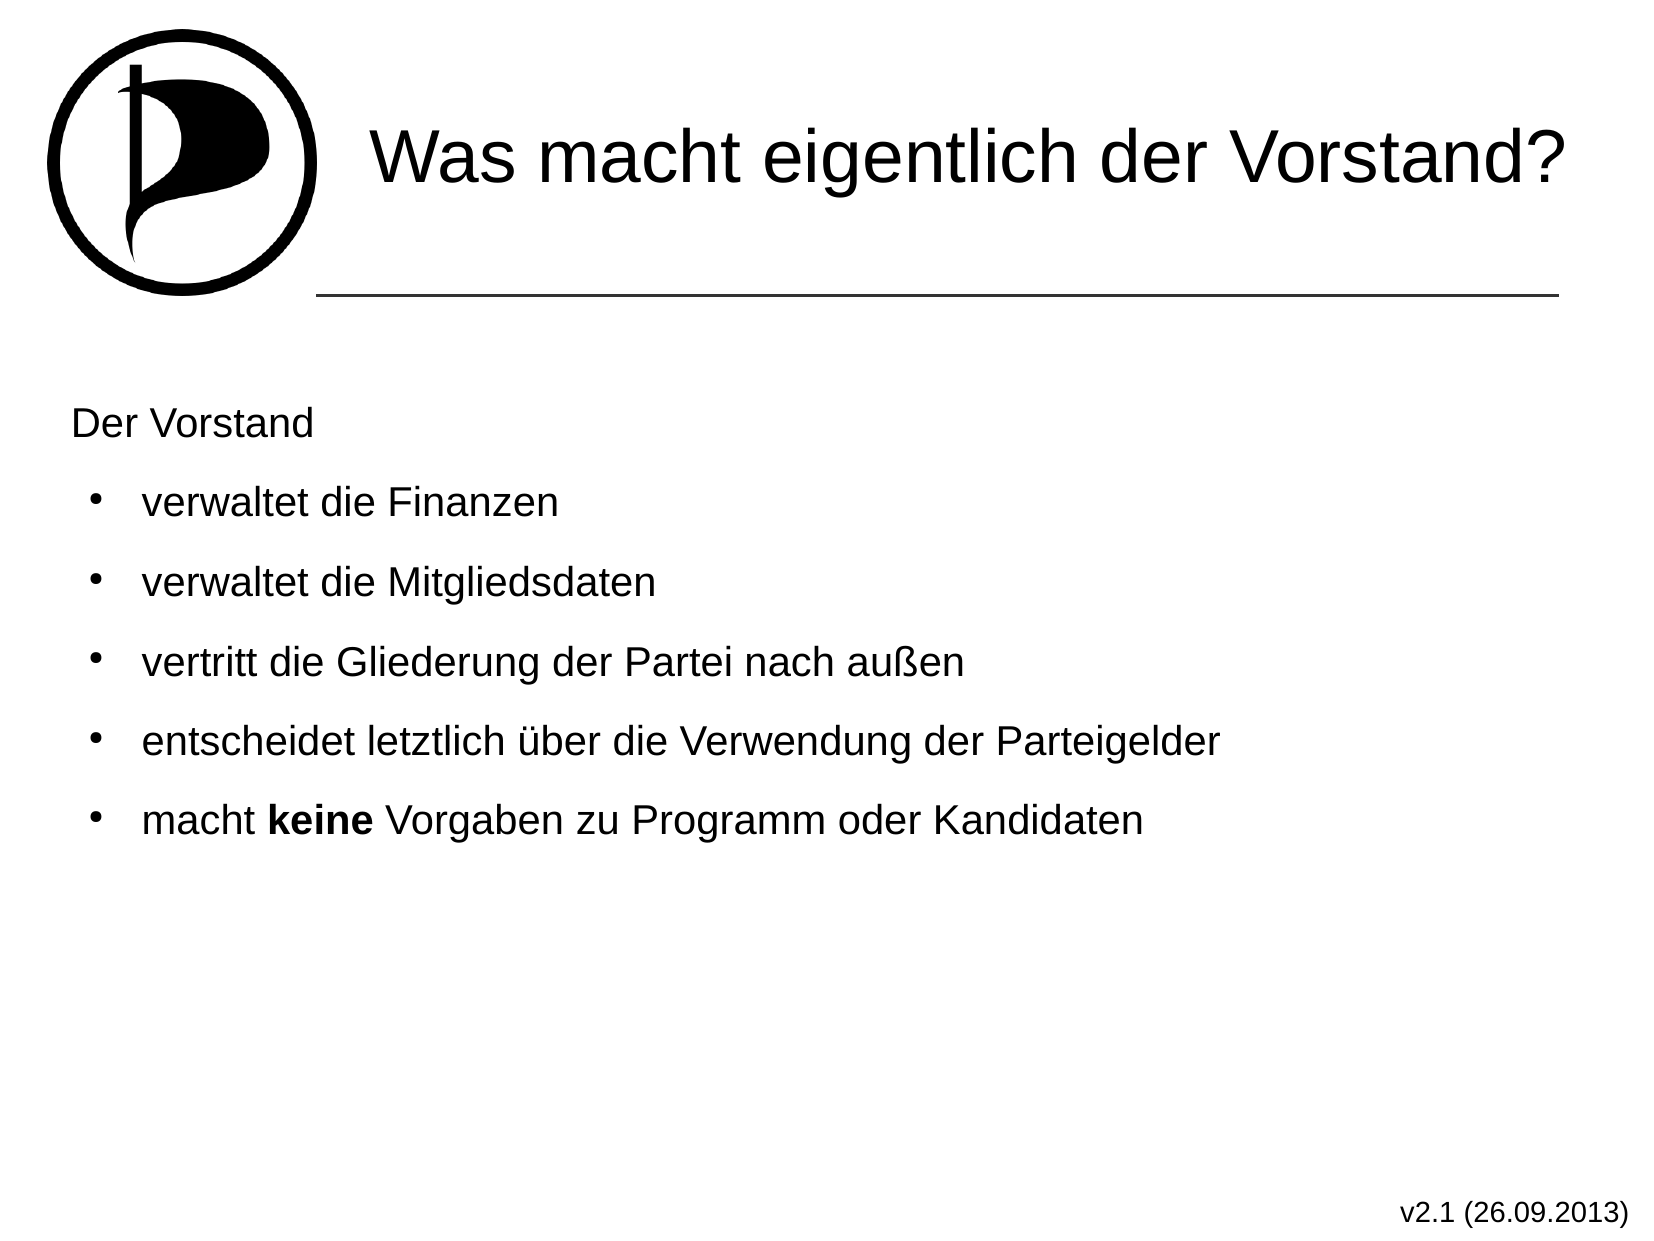

# Was macht eigentlich der Vorstand?
Der Vorstand
verwaltet die Finanzen
verwaltet die Mitgliedsdaten
vertritt die Gliederung der Partei nach außen
entscheidet letztlich über die Verwendung der Parteigelder
macht keine Vorgaben zu Programm oder Kandidaten
v2.1 (26.09.2013)